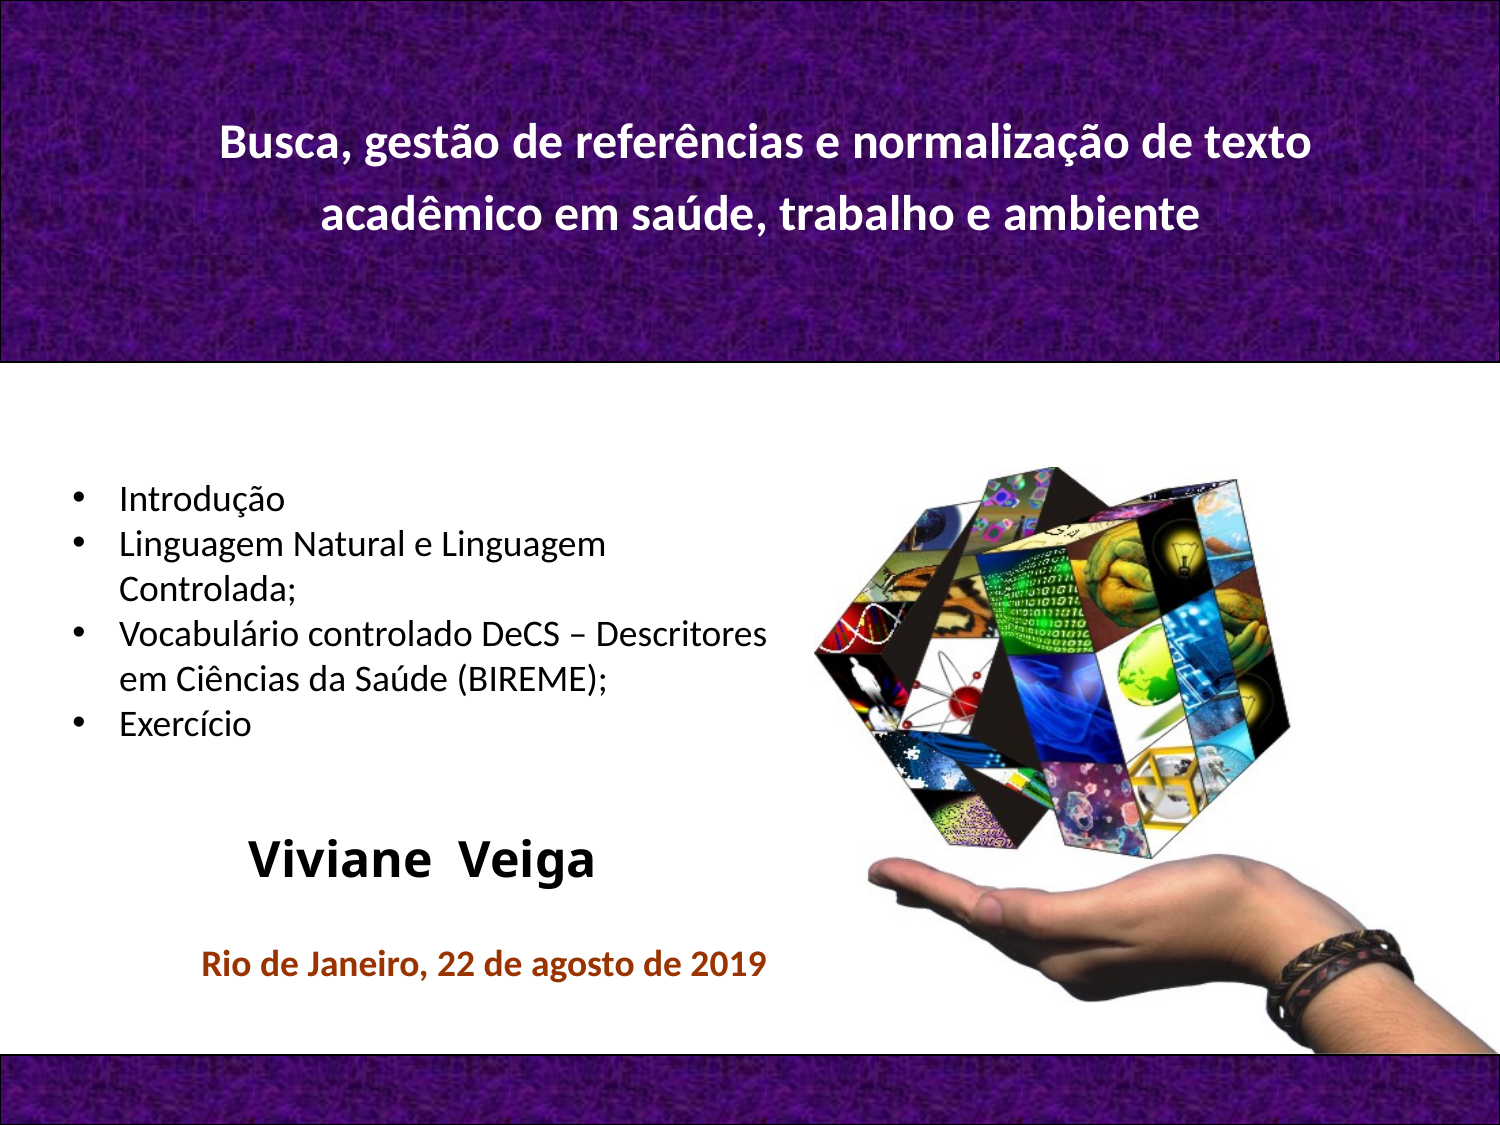

Busca, gestão de referências e normalização de texto acadêmico em saúde, trabalho e ambiente
Introdução
Linguagem Natural e Linguagem Controlada;
Vocabulário controlado DeCS – Descritores em Ciências da Saúde (BIREME);
Exercício
Viviane Veiga
Rio de Janeiro, 22 de agosto de 2019